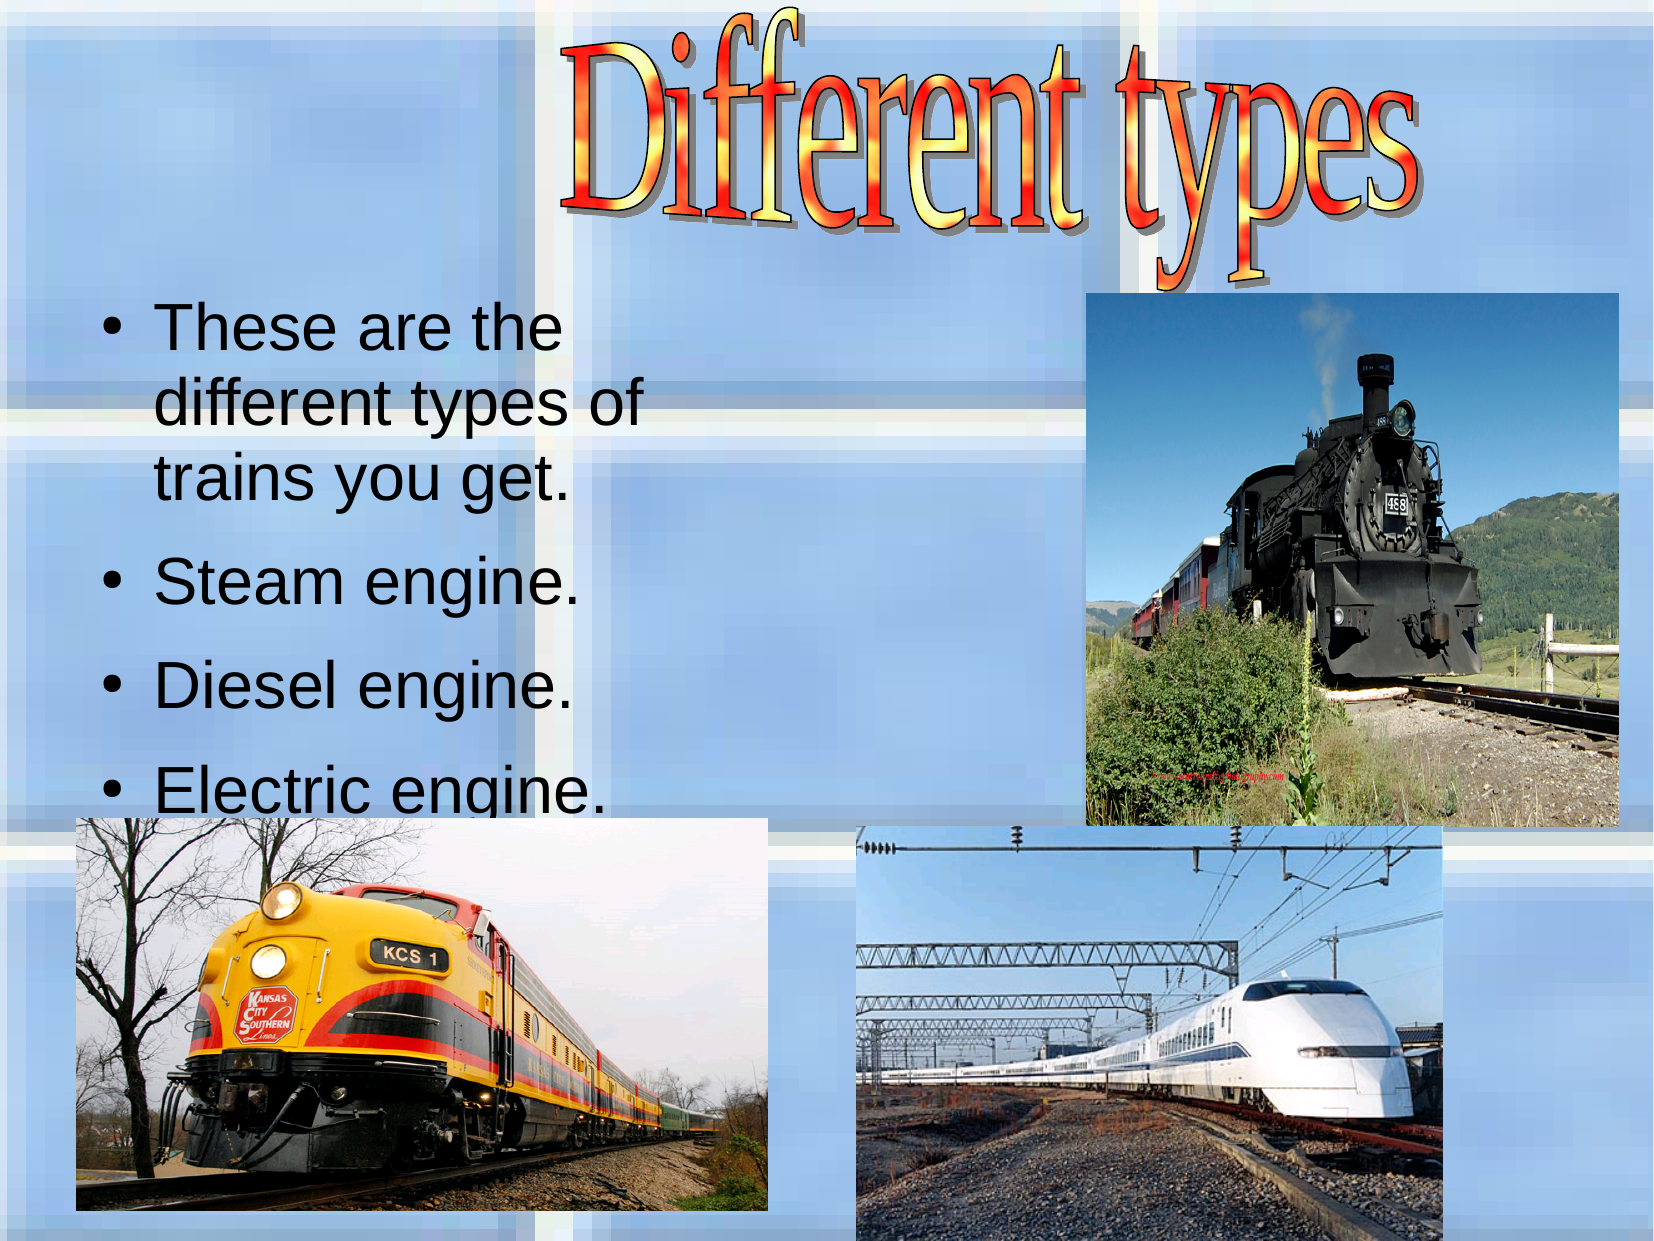

Different types
# These are the different types of trains you get.
Steam engine.
Diesel engine.
Electric engine.